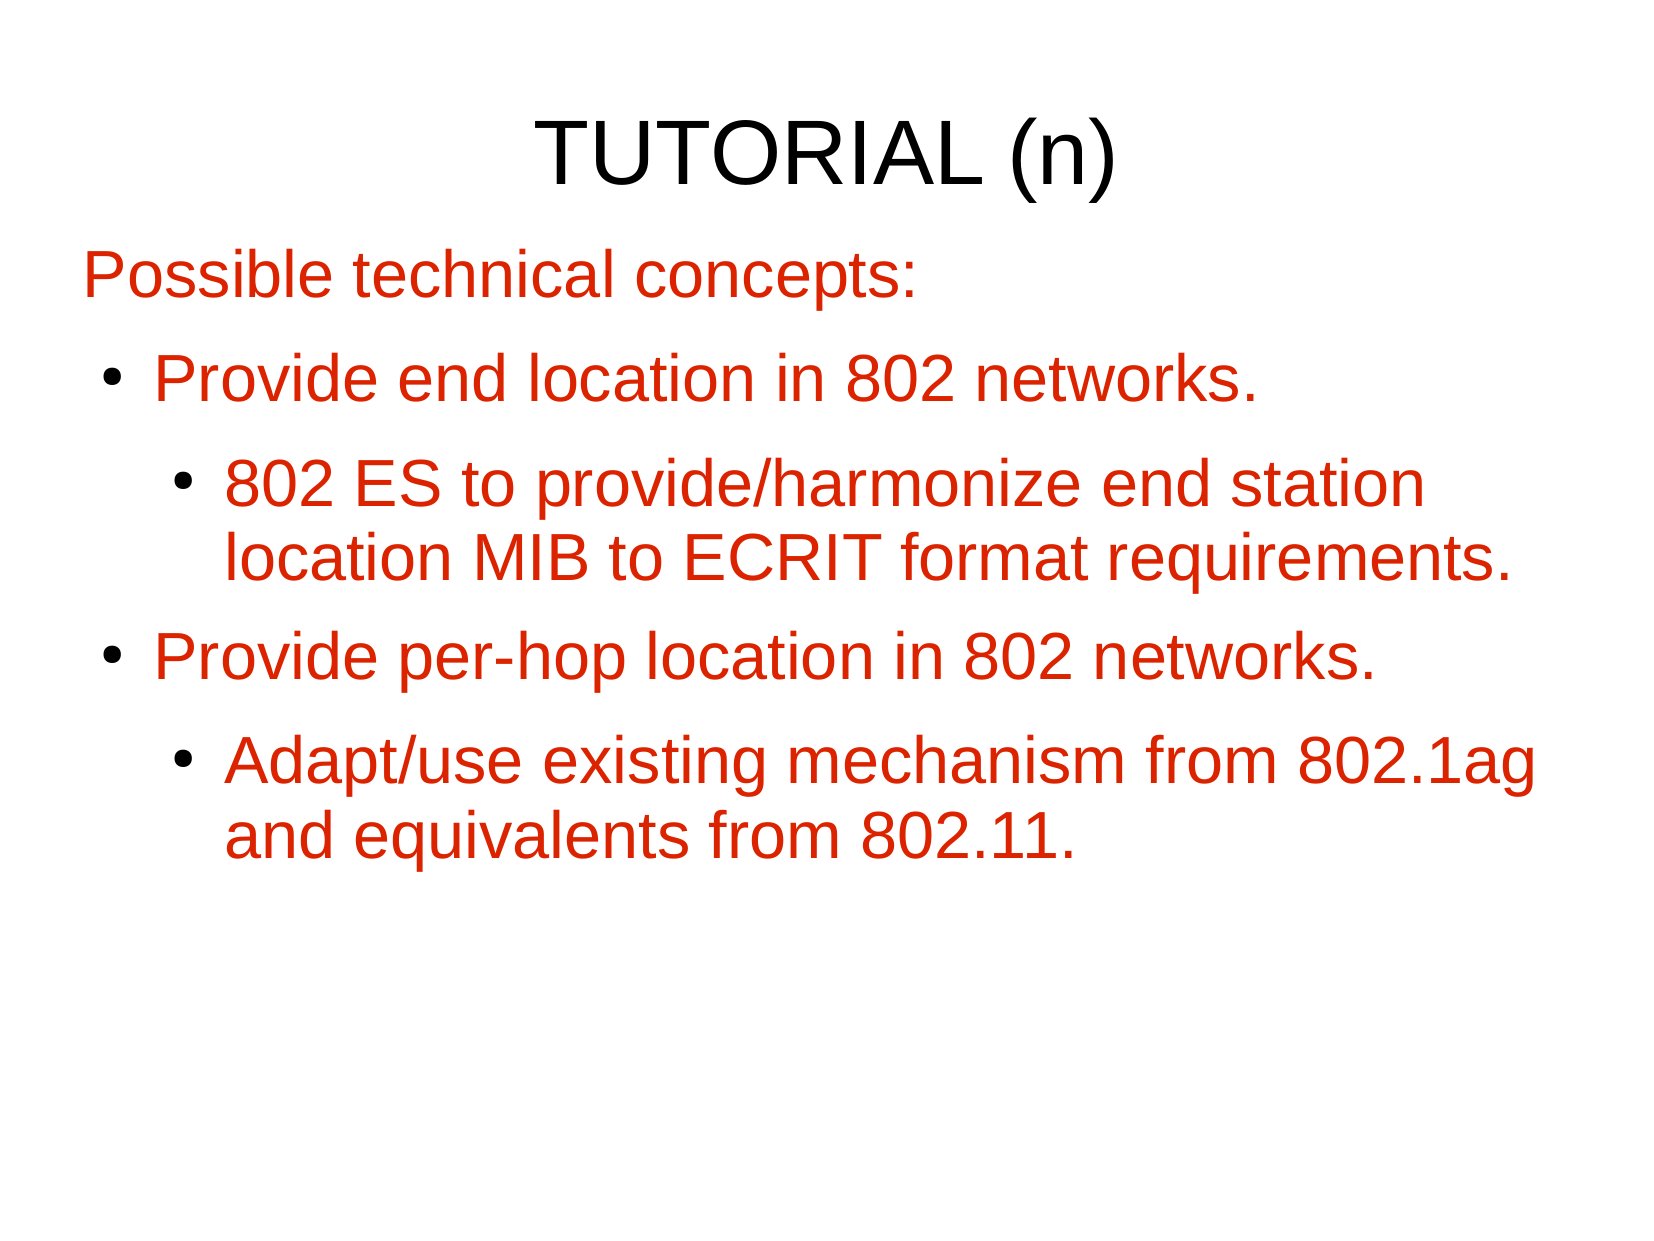

# TUTORIAL (n)
Possible technical concepts:
Provide end location in 802 networks.
802 ES to provide/harmonize end station location MIB to ECRIT format requirements.
Provide per-hop location in 802 networks.
Adapt/use existing mechanism from 802.1ag and equivalents from 802.11.